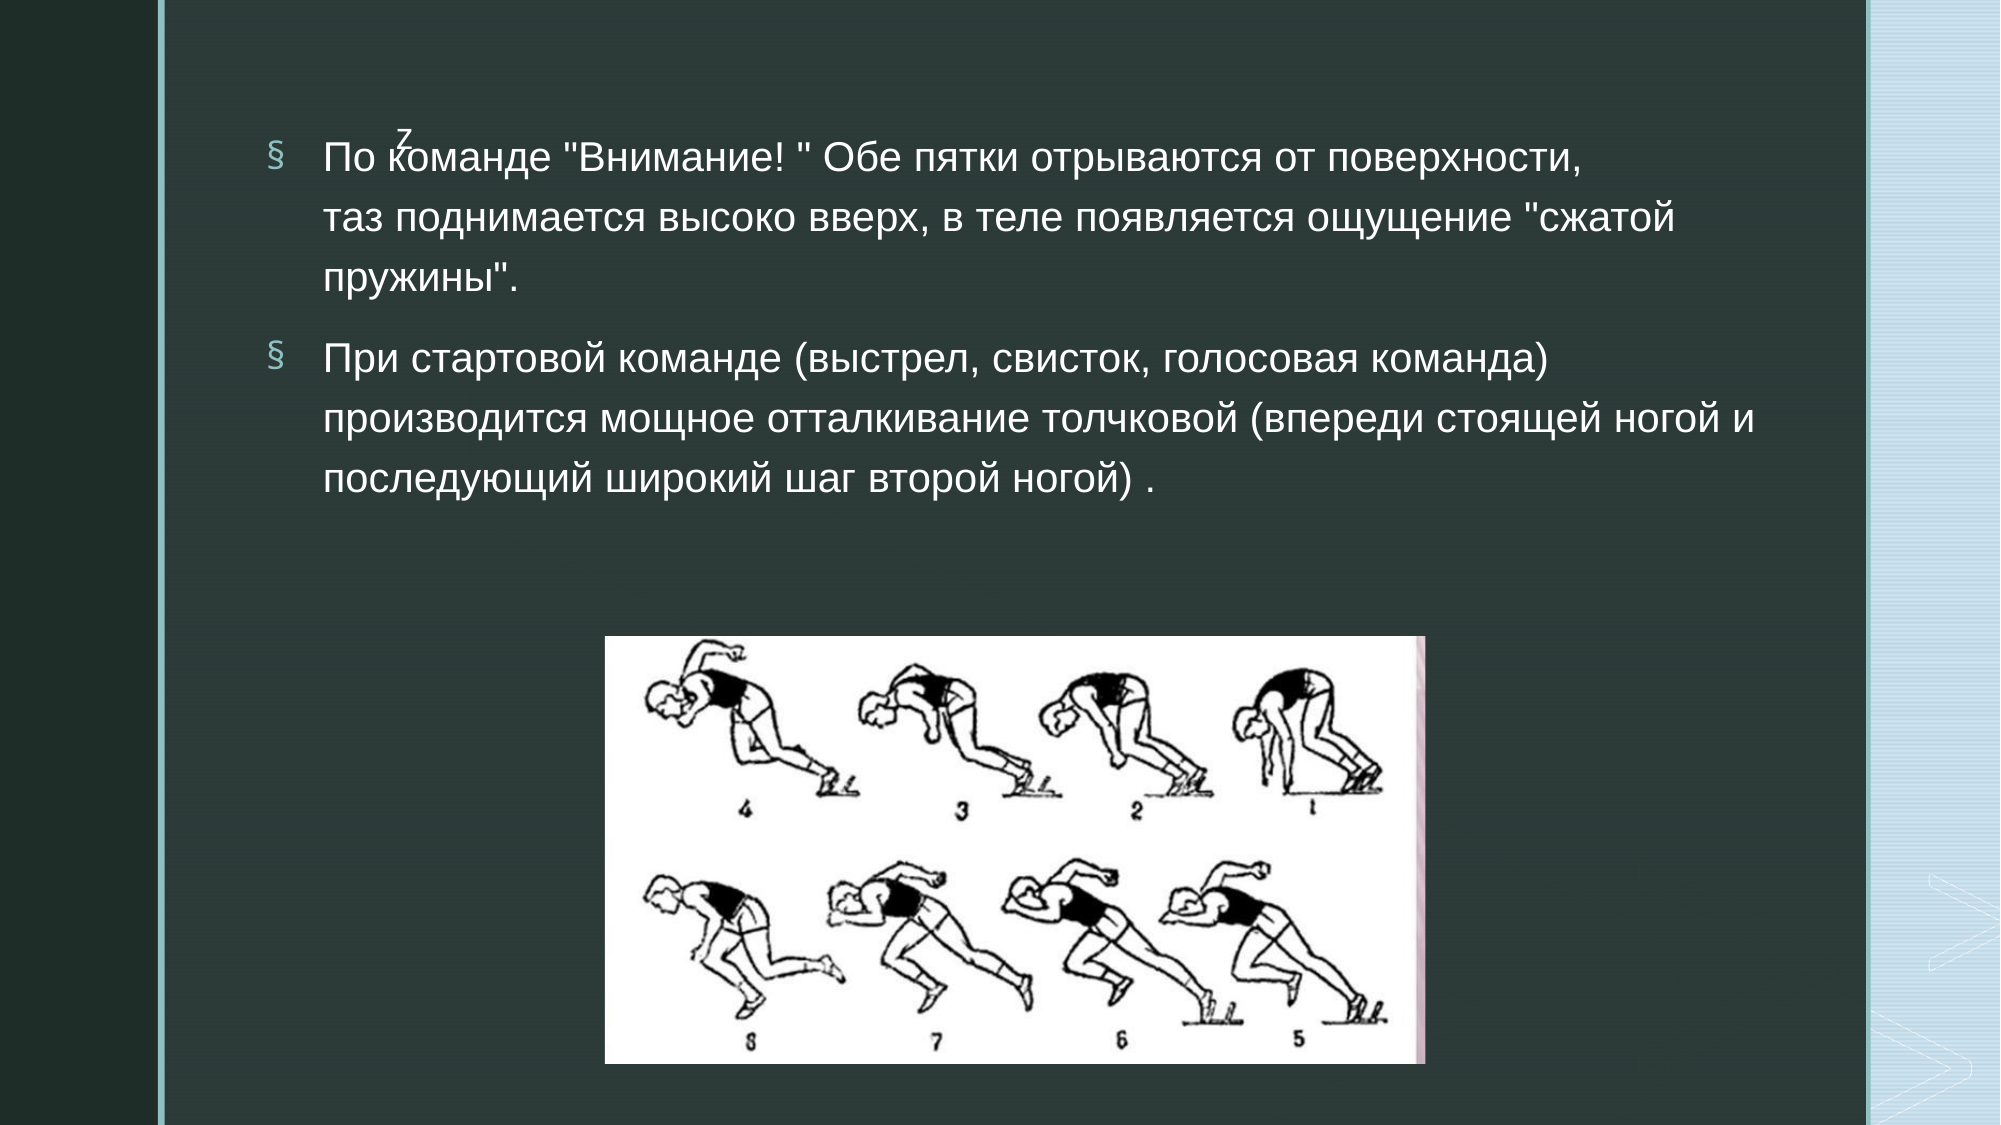

По команде "Внимание! " Обе пятки отрываются от поверхности, таз поднимается высоко вверх, в теле появляется ощущение "сжатой пружины".
При стартовой команде (выстрел, свисток, голосовая команда) производится мощное отталкивание толчковой (впереди стоящей ногой и последующий широкий шаг второй ногой) .
#